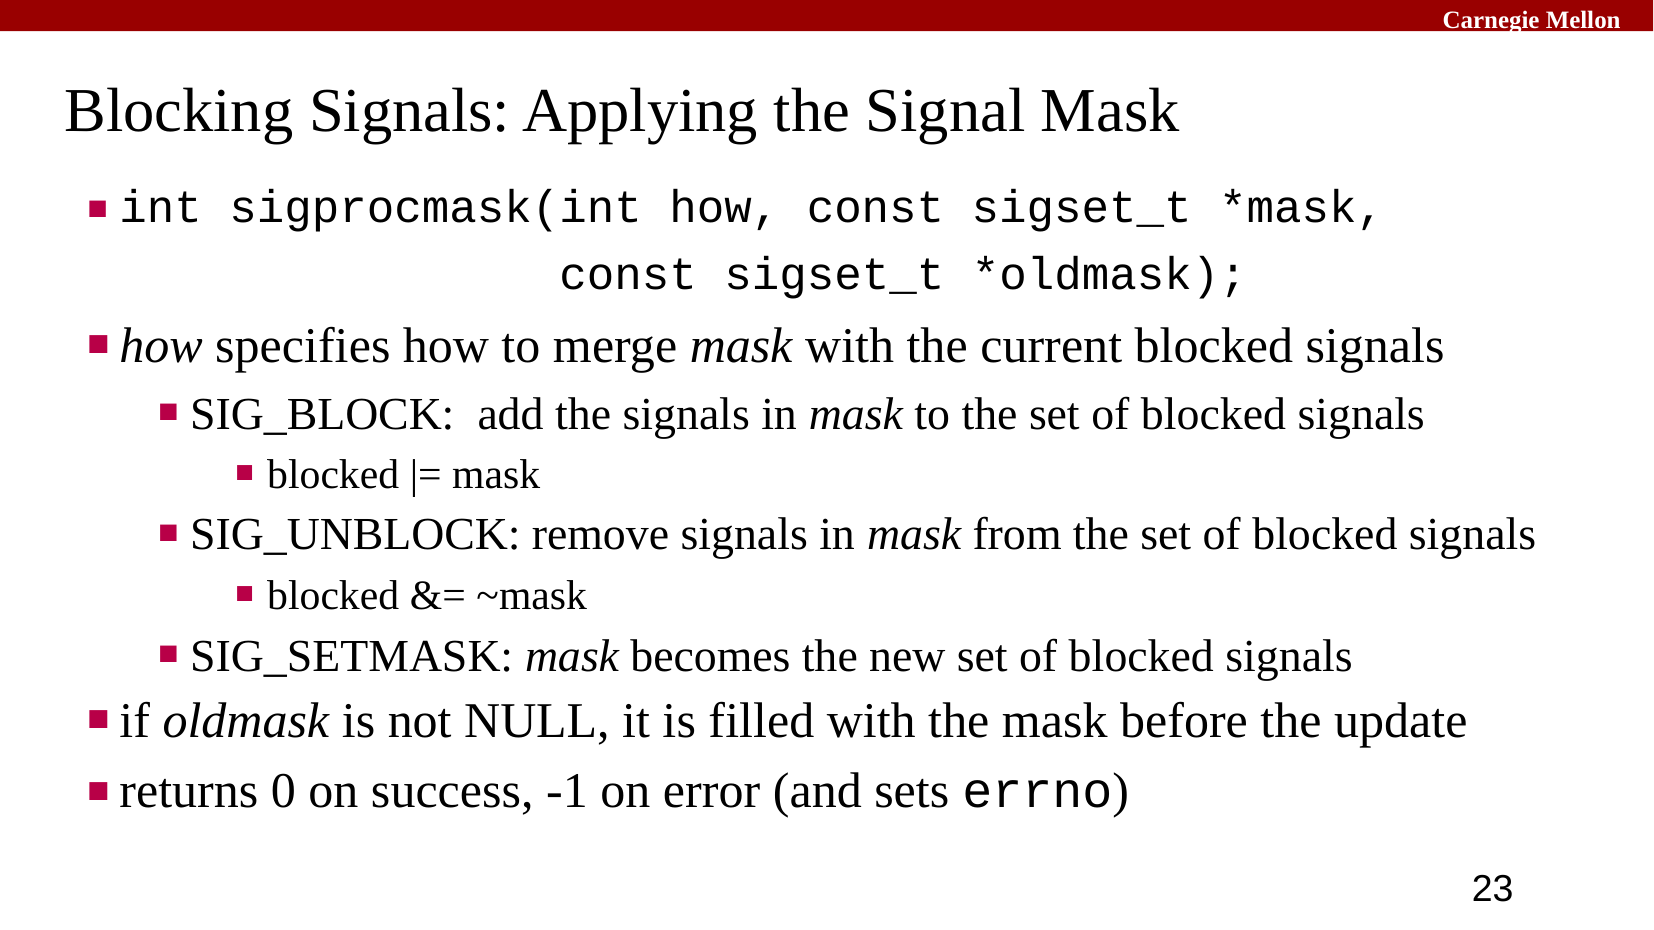

# Blocking Signals: Applying the Signal Mask
int sigprocmask(int how, const sigset_t *mask,
 const sigset_t *oldmask);
how specifies how to merge mask with the current blocked signals
SIG_BLOCK: add the signals in mask to the set of blocked signals
blocked |= mask
SIG_UNBLOCK: remove signals in mask from the set of blocked signals
blocked &= ~mask
SIG_SETMASK: mask becomes the new set of blocked signals
if oldmask is not NULL, it is filled with the mask before the update
returns 0 on success, -1 on error (and sets errno)